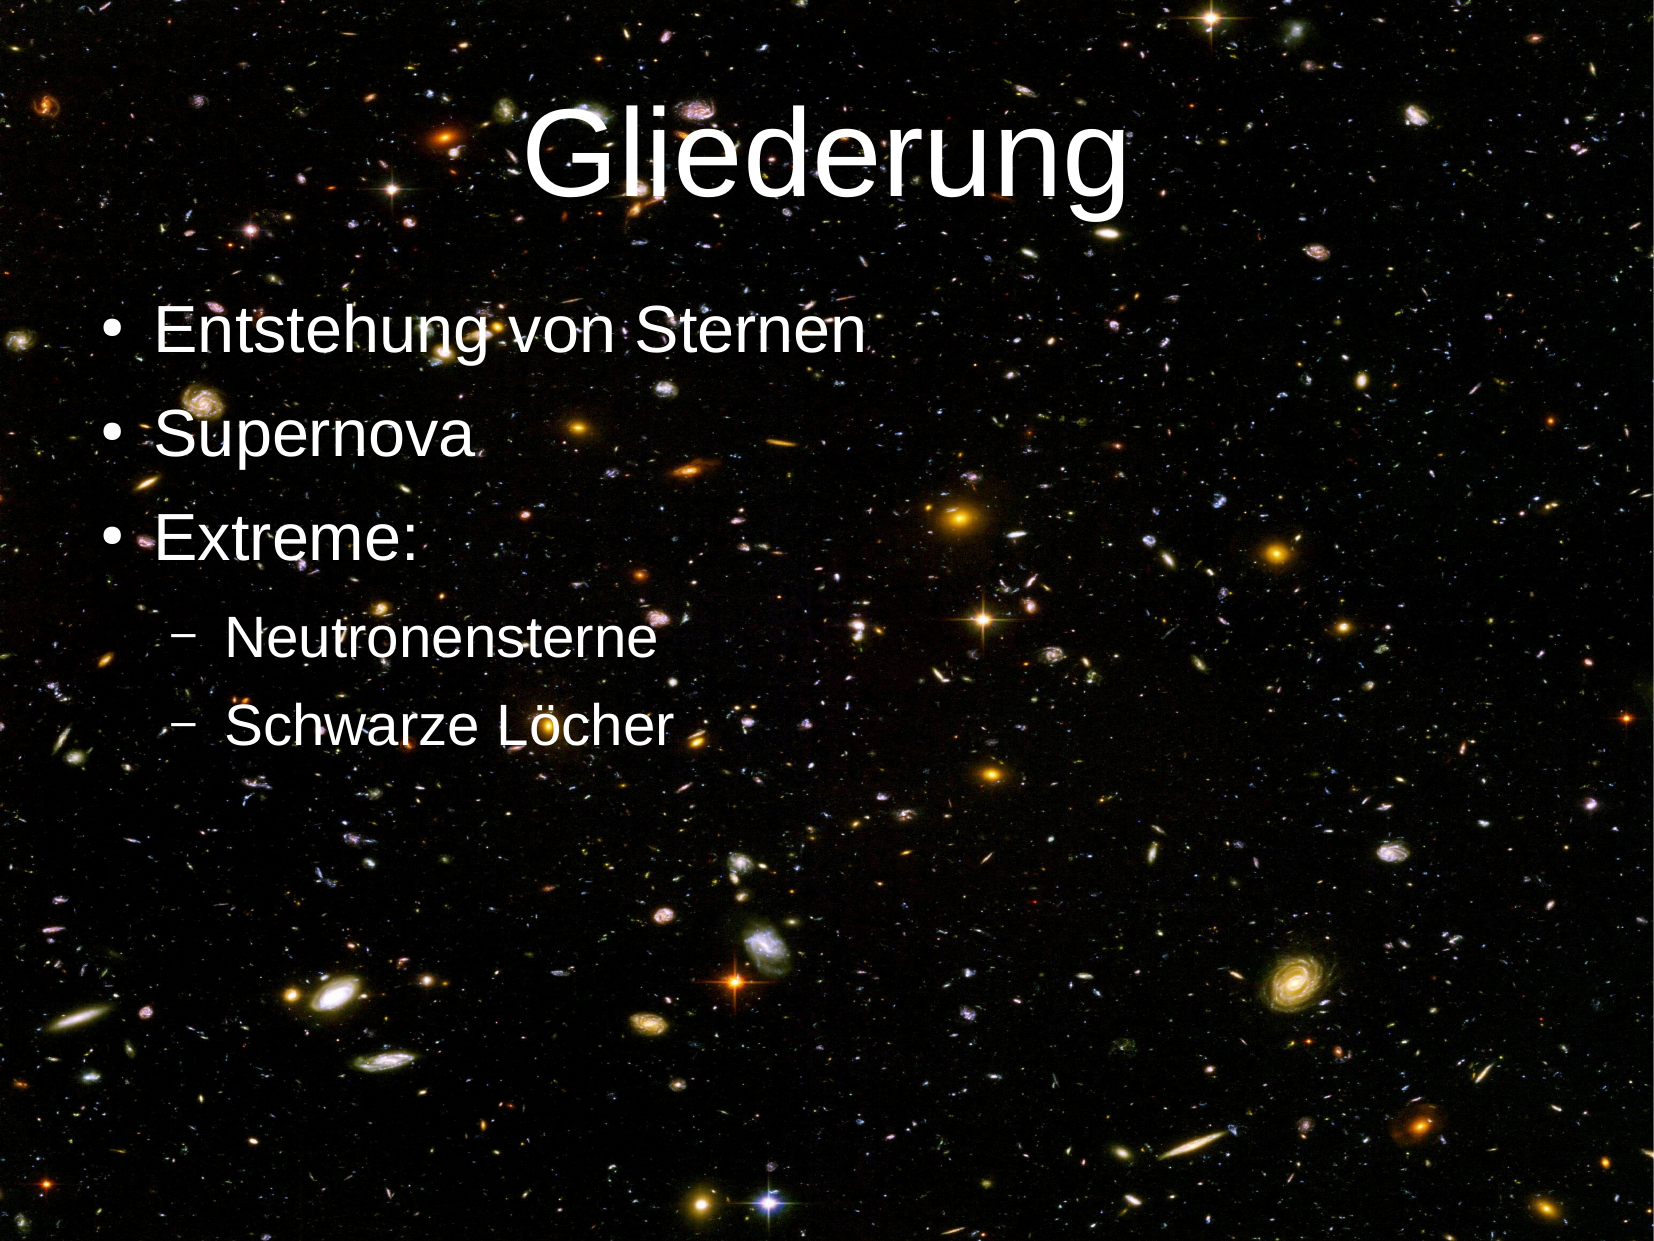

# Gliederung
Entstehung von Sternen
Supernova
Extreme:
Neutronensterne
Schwarze Löcher